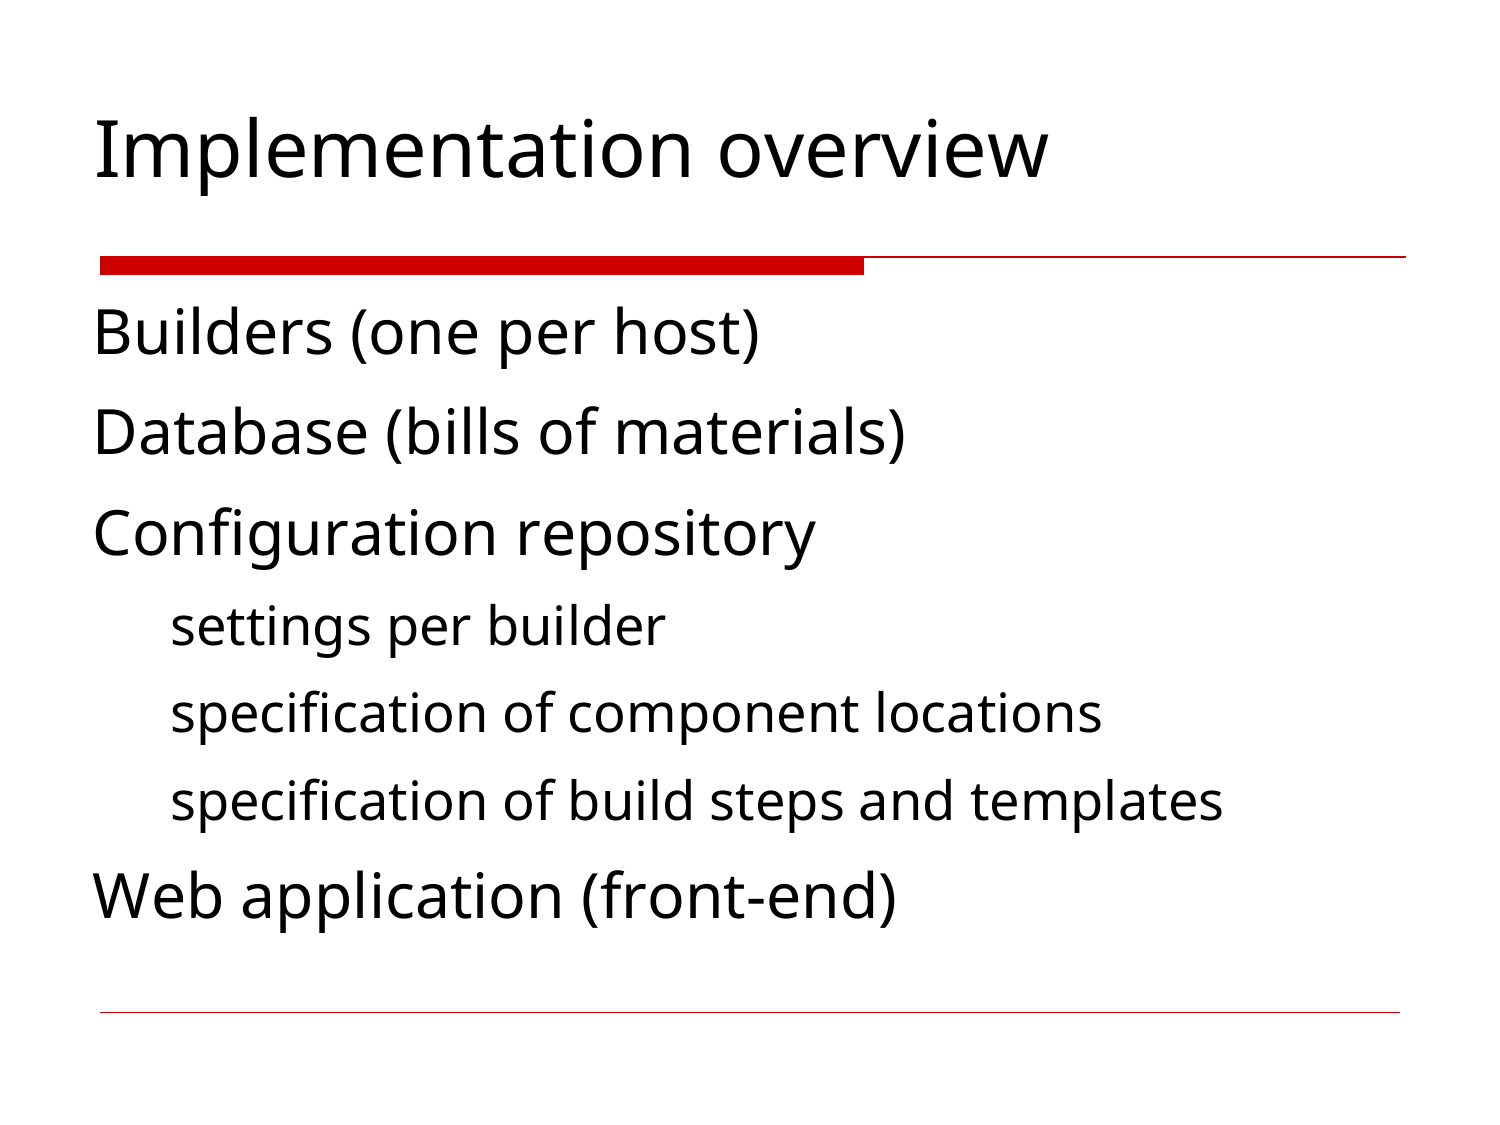

# Implementation overview
Builders (one per host)
Database (bills of materials)
Configuration repository
settings per builder
specification of component locations
specification of build steps and templates
Web application (front-end)